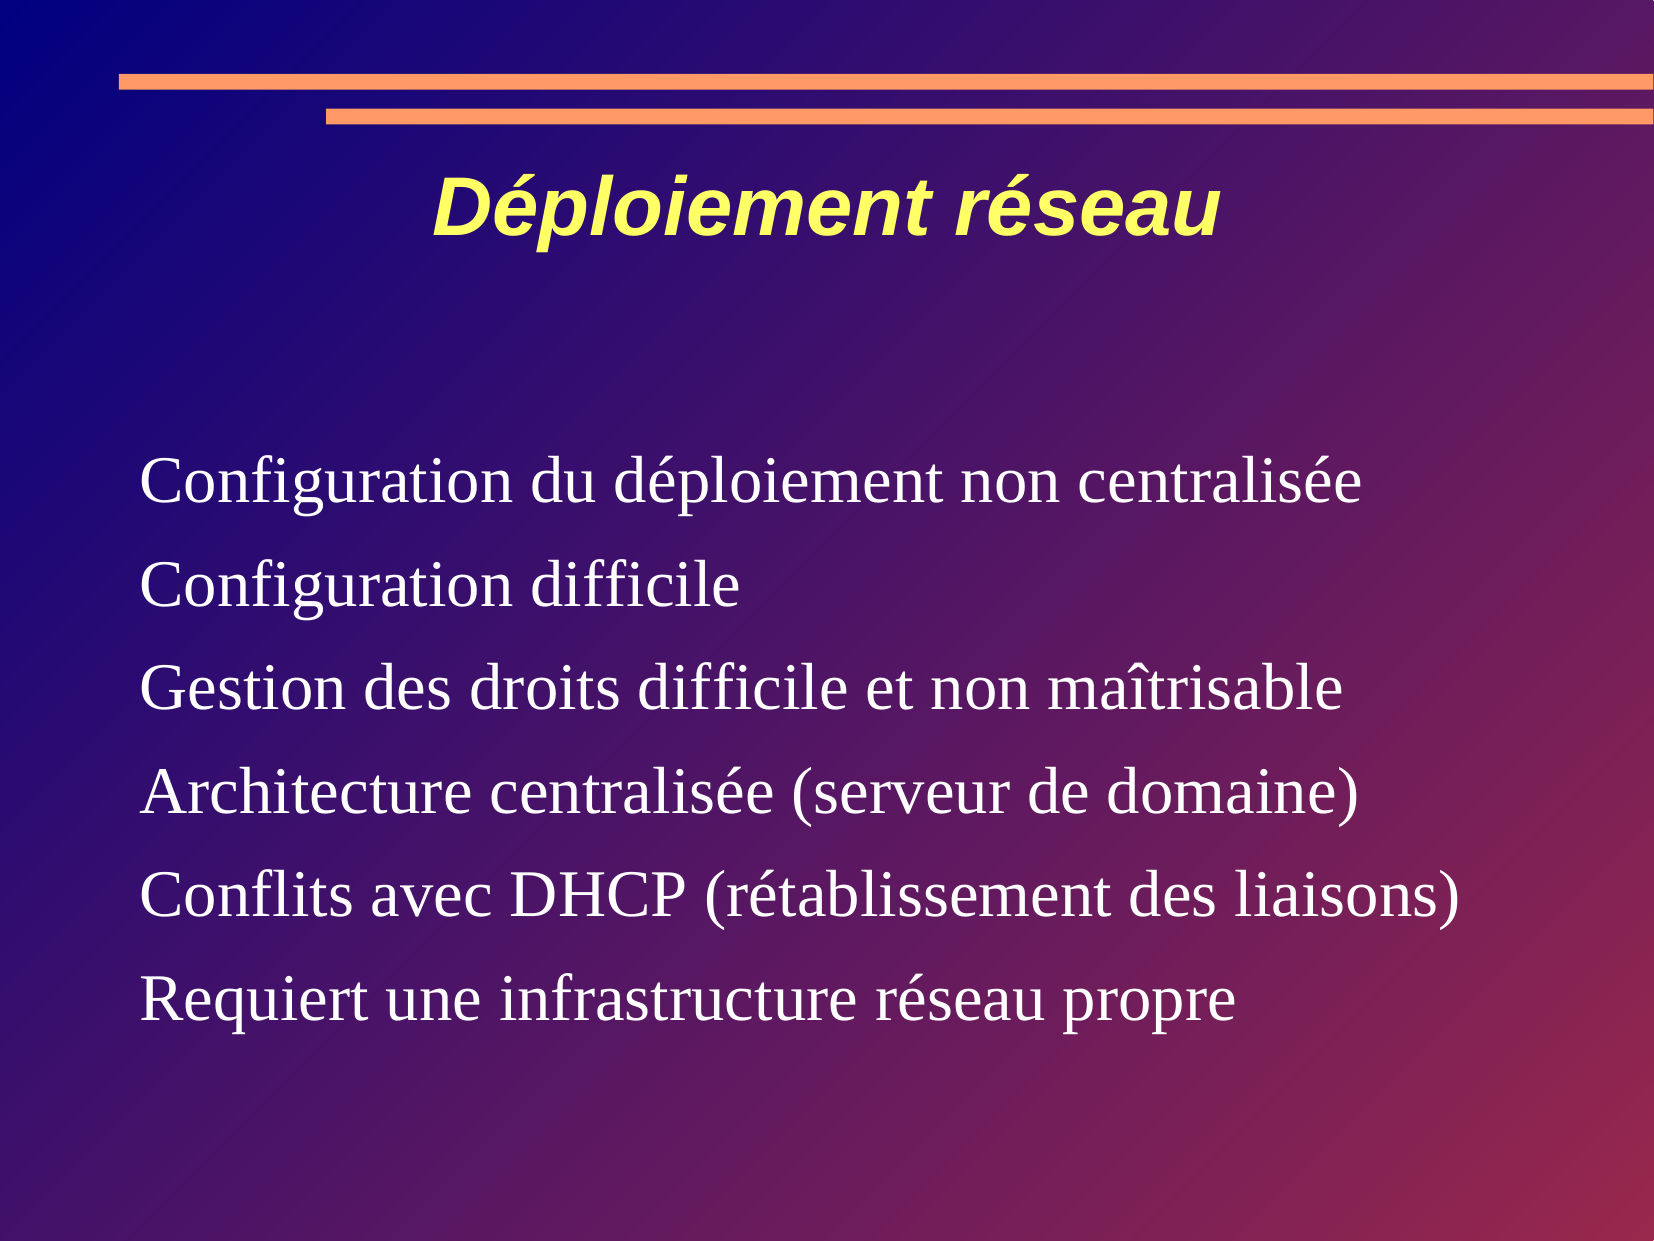

# Déploiement réseau
Configuration du déploiement non centralisée
Configuration difficile
Gestion des droits difficile et non maîtrisable
Architecture centralisée (serveur de domaine)
Conflits avec DHCP (rétablissement des liaisons)
Requiert une infrastructure réseau propre